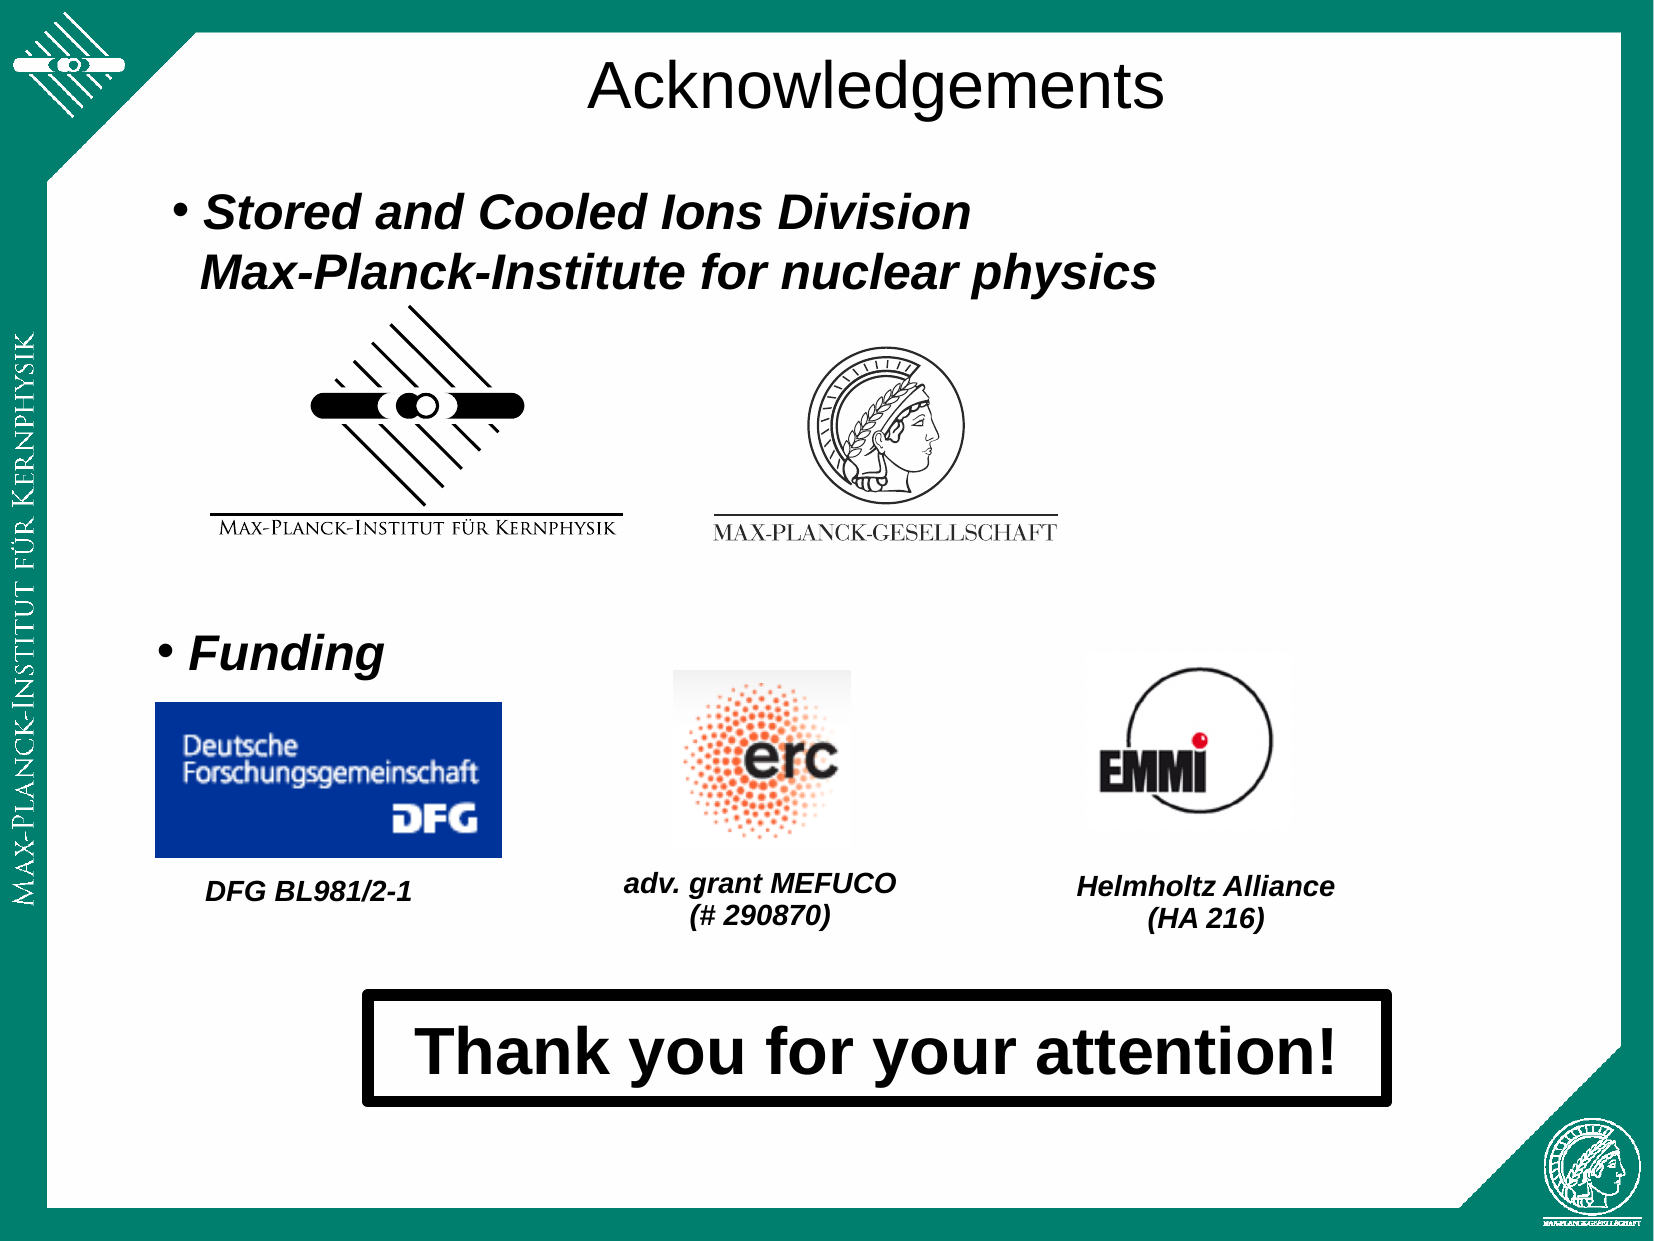

Acknowledgements
 Stored and Cooled Ions Division
 Max-Planck-Institute for nuclear physics
 Funding
adv. grant MEFUCO
(# 290870)
Helmholtz Alliance
(HA 216)
DFG BL981/2-1
Thank you for your attention!